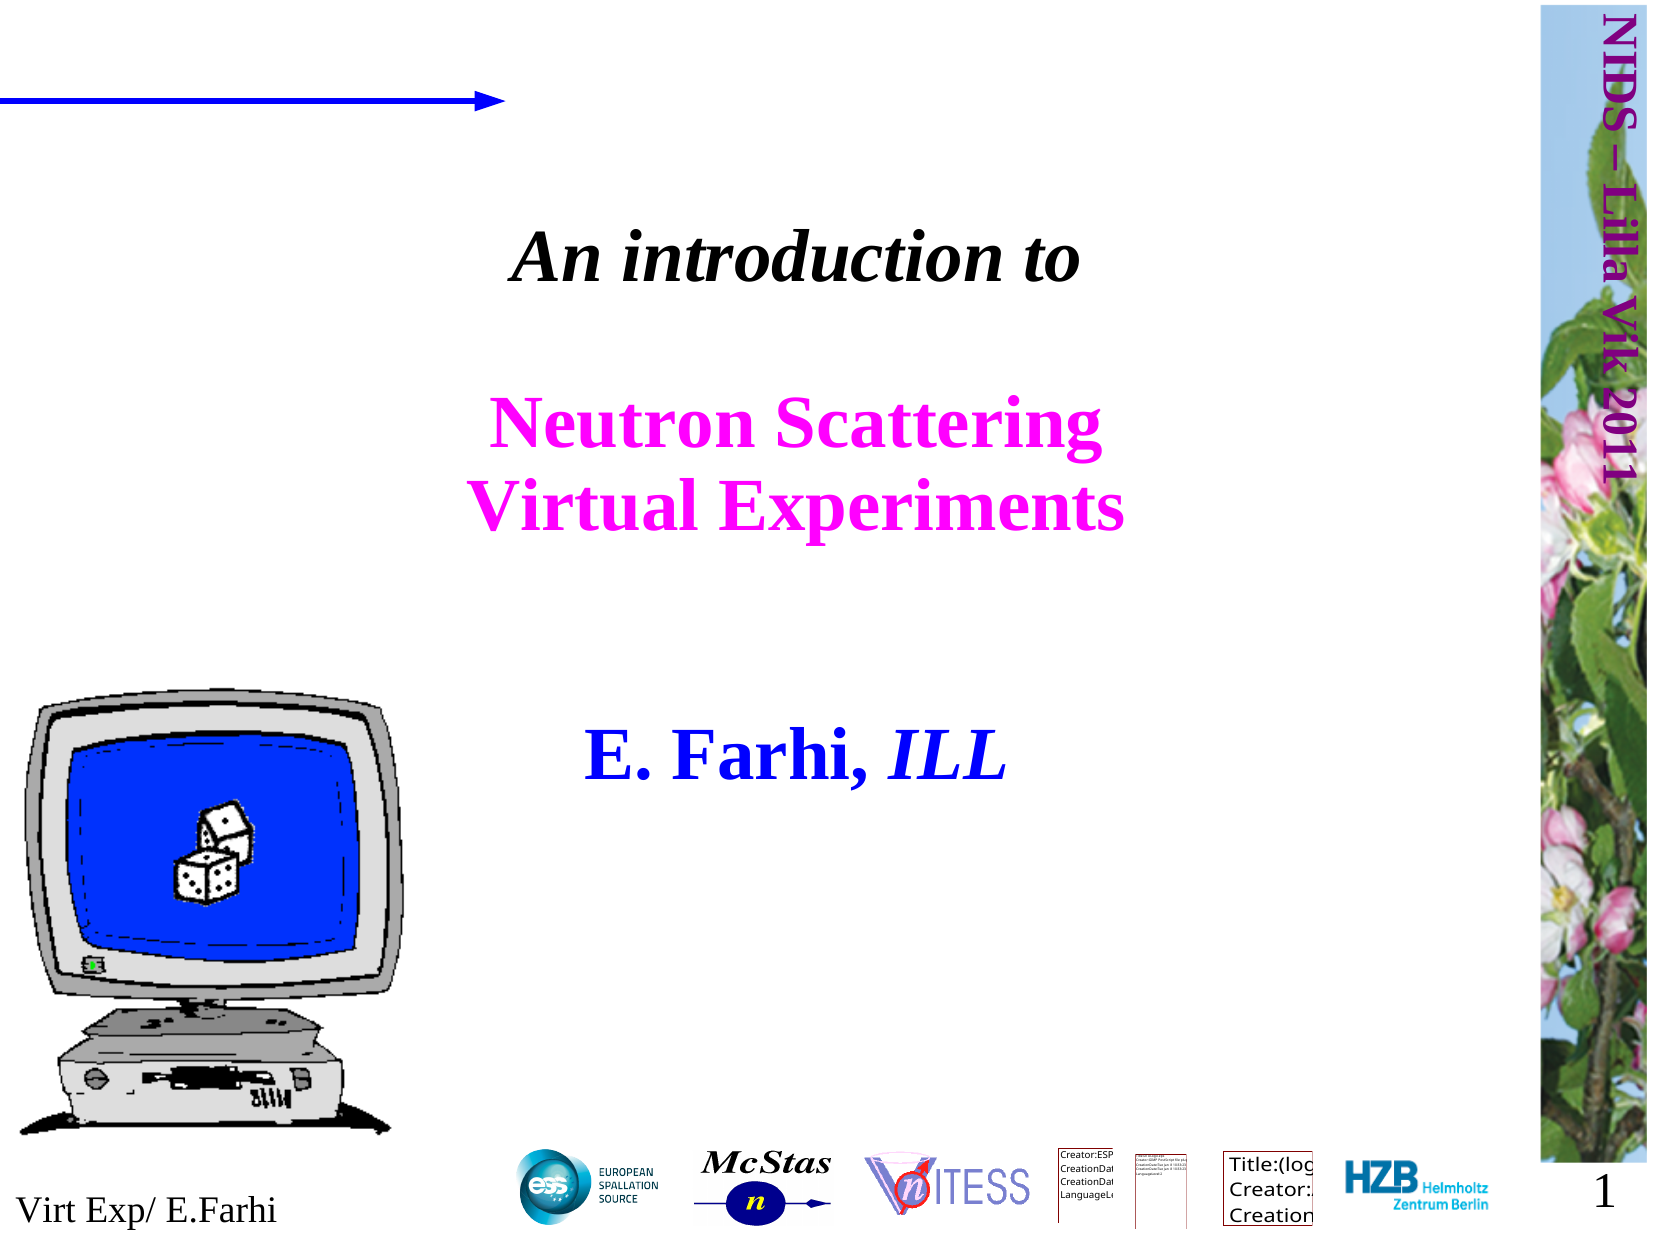

An introduction to
Neutron Scattering
Virtual Experiments
E. Farhi, ILL